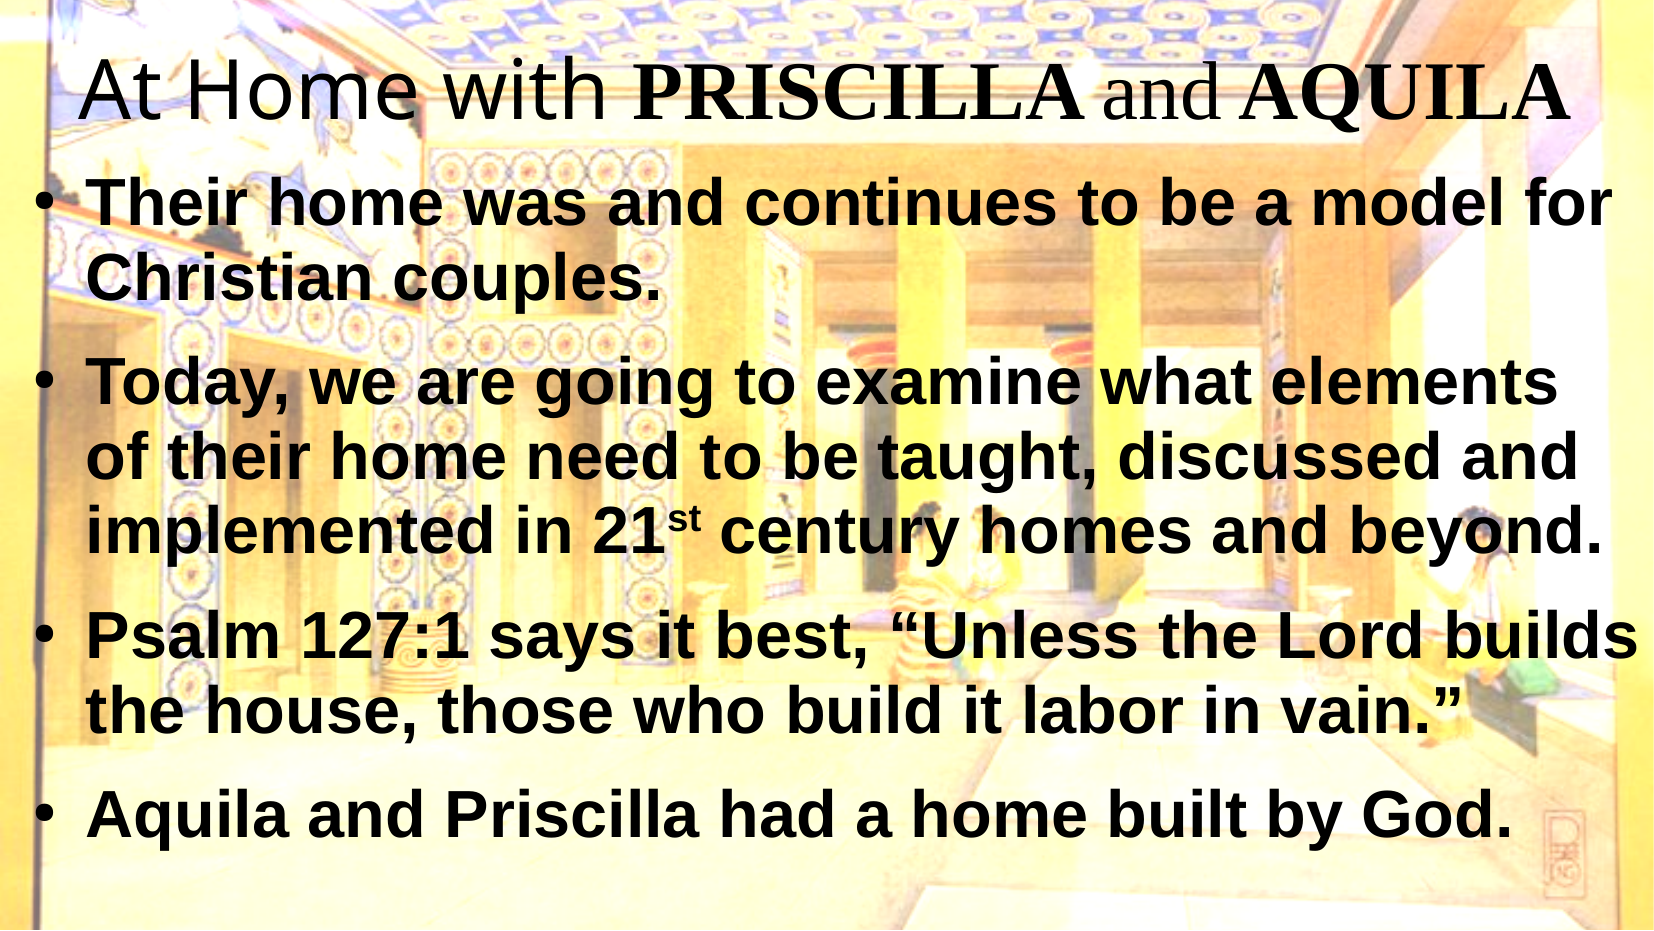

# At Home with PRISCILLA and AQUILA
Their home was and continues to be a model for Christian couples.
Today, we are going to examine what elements of their home need to be taught, discussed and implemented in 21st century homes and beyond.
Psalm 127:1 says it best, “Unless the Lord builds the house, those who build it labor in vain.”
Aquila and Priscilla had a home built by God.